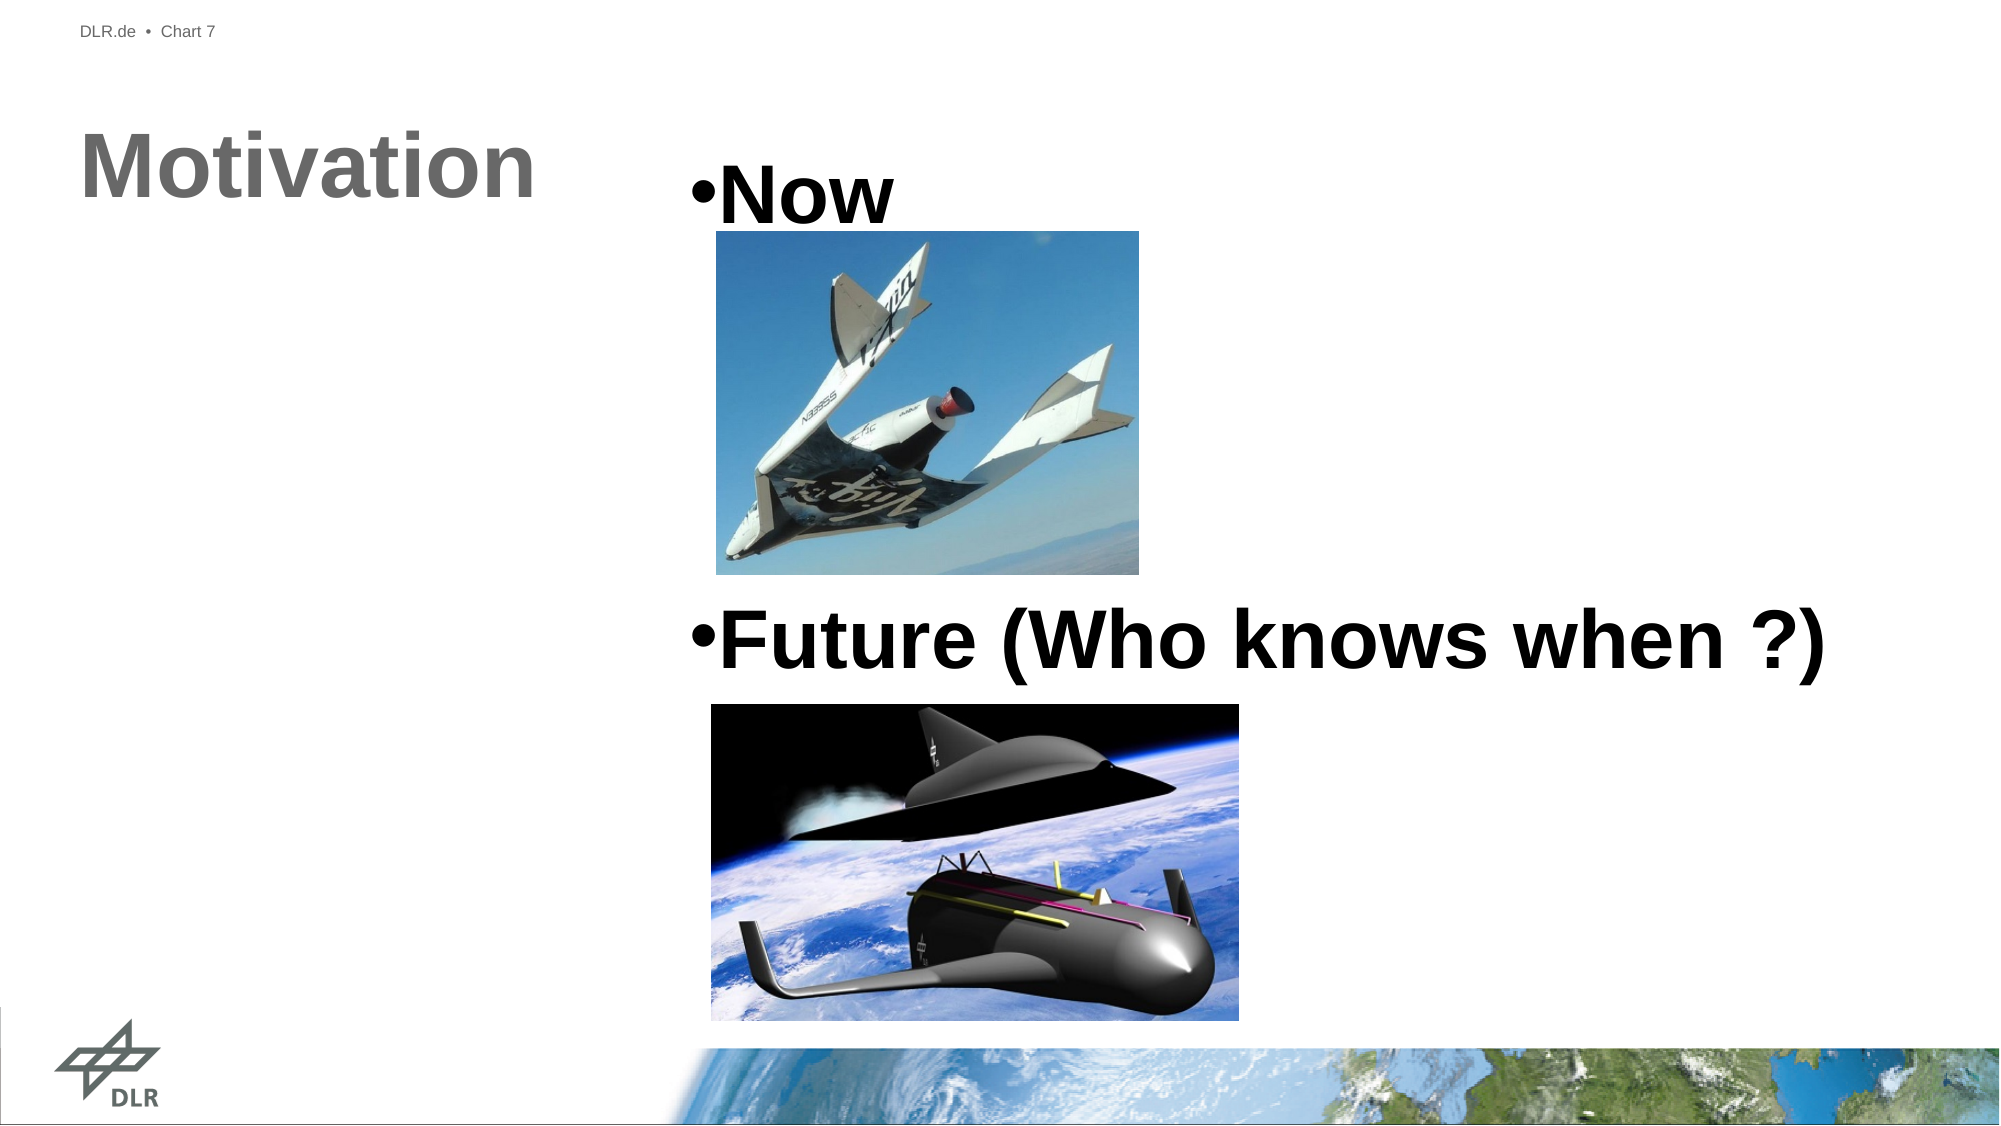

DLR.de • Chart
# Motivation
Now
Future (Who knows when ?)